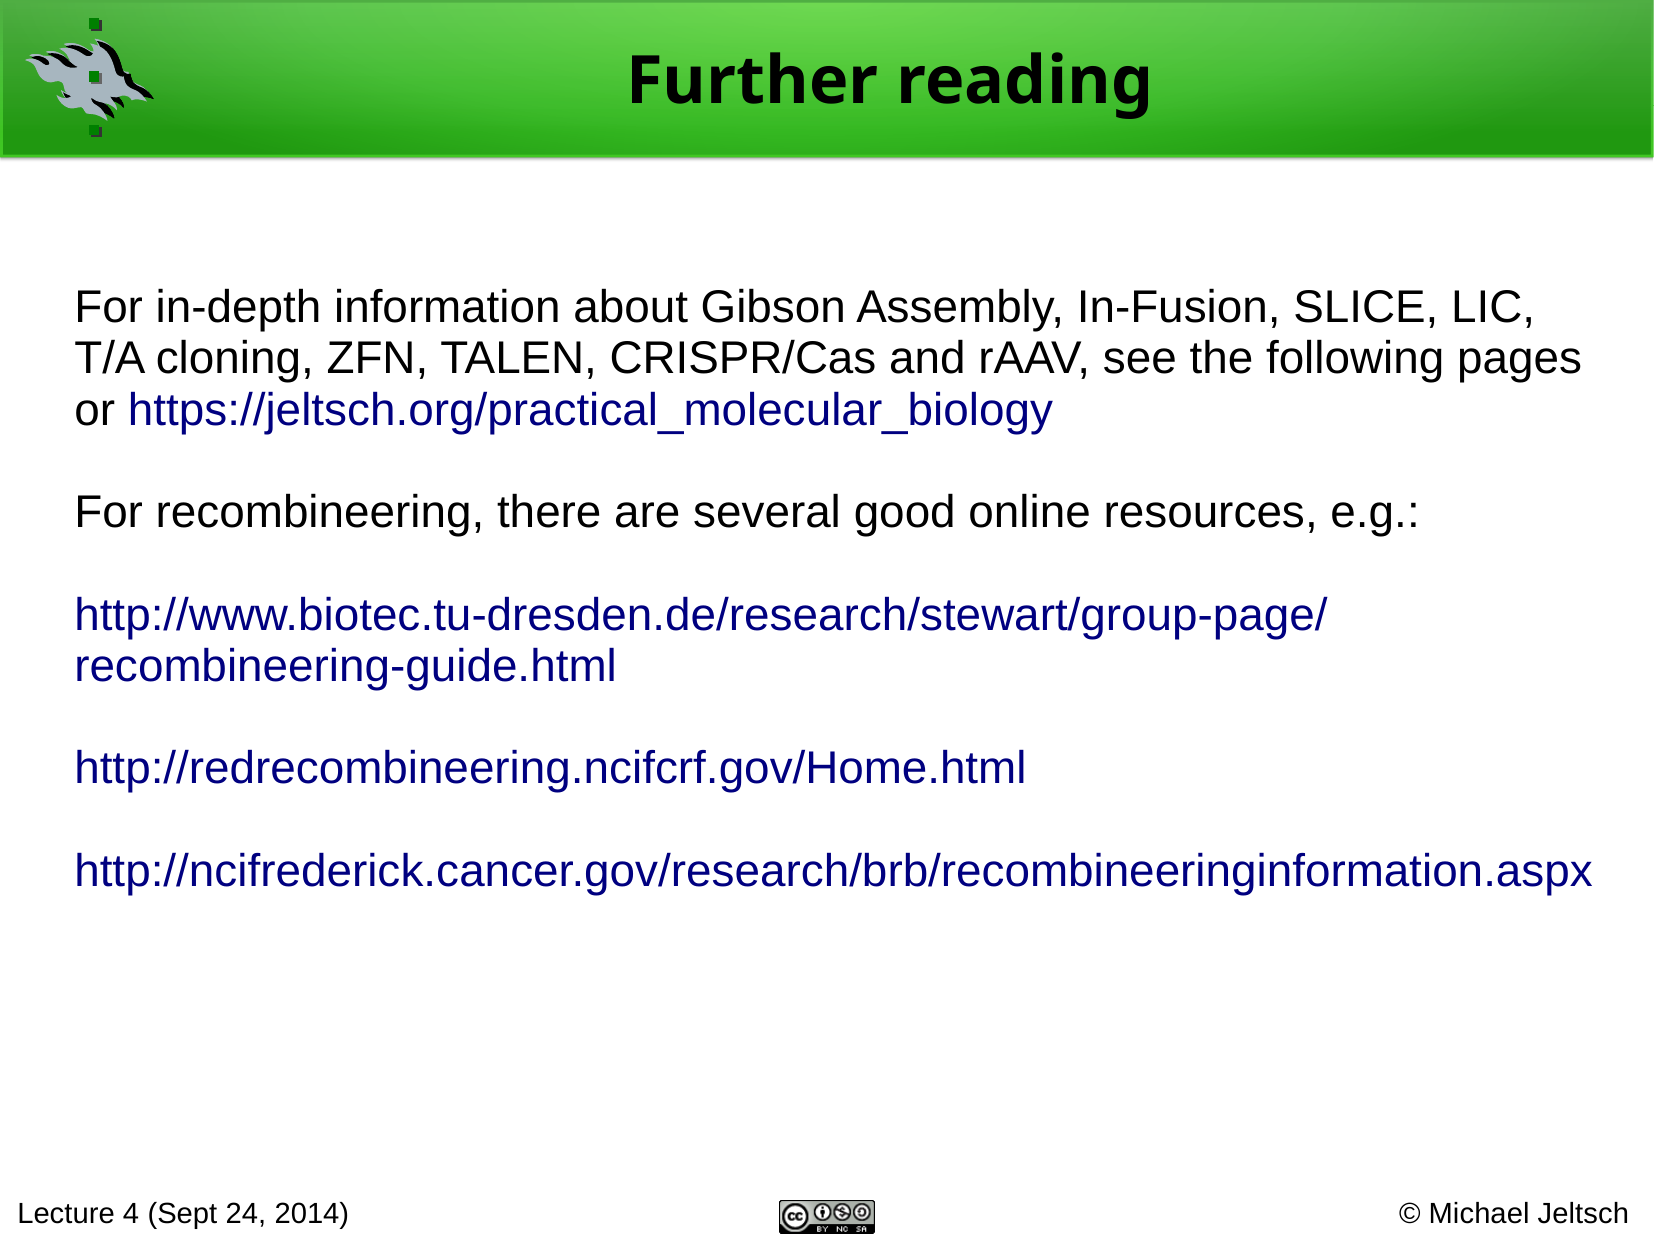

# Further reading
For in-depth information about Gibson Assembly, In-Fusion, SLICE, LIC,
T/A cloning, ZFN, TALEN, CRISPR/Cas and rAAV, see the following pages
or https://jeltsch.org/practical_molecular_biology
For recombineering, there are several good online resources, e.g.:
http://www.biotec.tu-dresden.de/research/stewart/group-page/
recombineering-guide.html
http://redrecombineering.ncifcrf.gov/Home.html
http://ncifrederick.cancer.gov/research/brb/recombineeringinformation.aspx